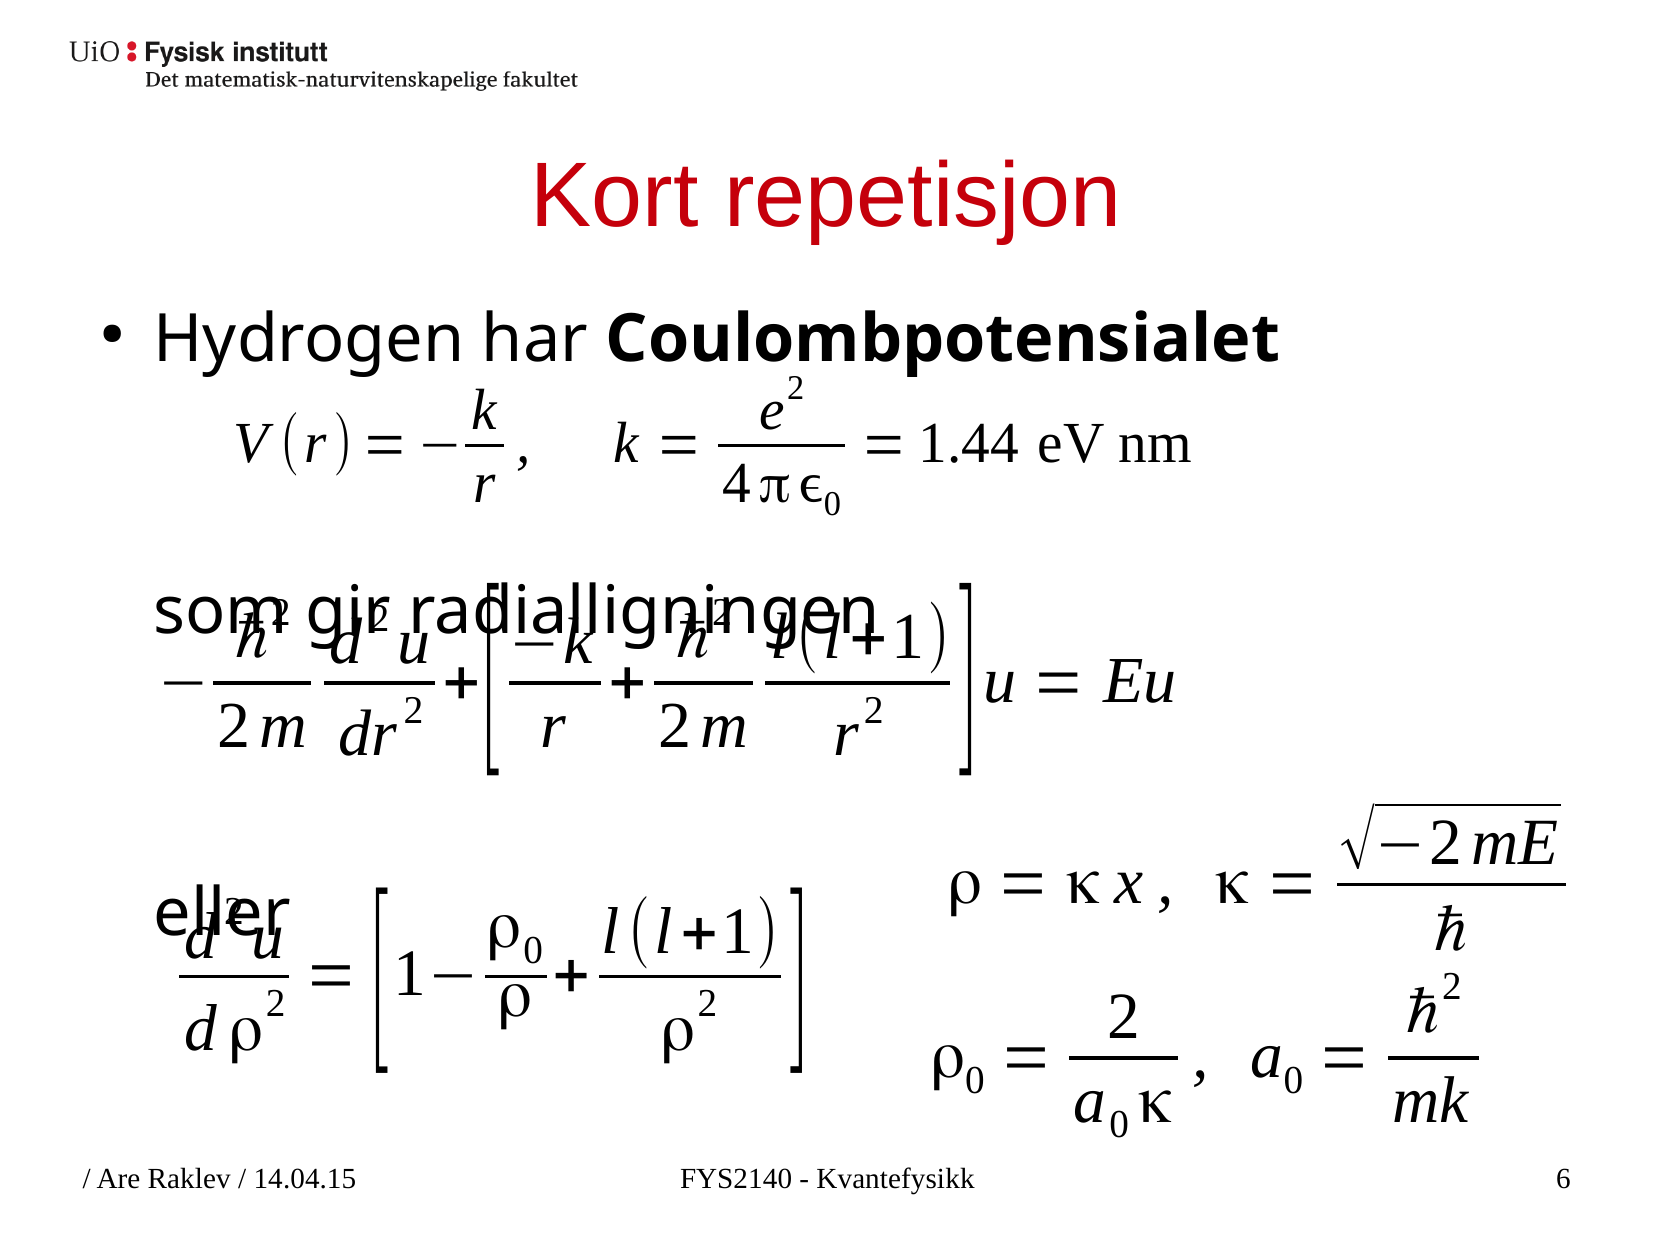

# Kort repetisjon
Hydrogen har Coulombpotensialet
som gir radialligningen
eller
/ Are Raklev / 14.04.15
FYS2140 - Kvantefysikk
6